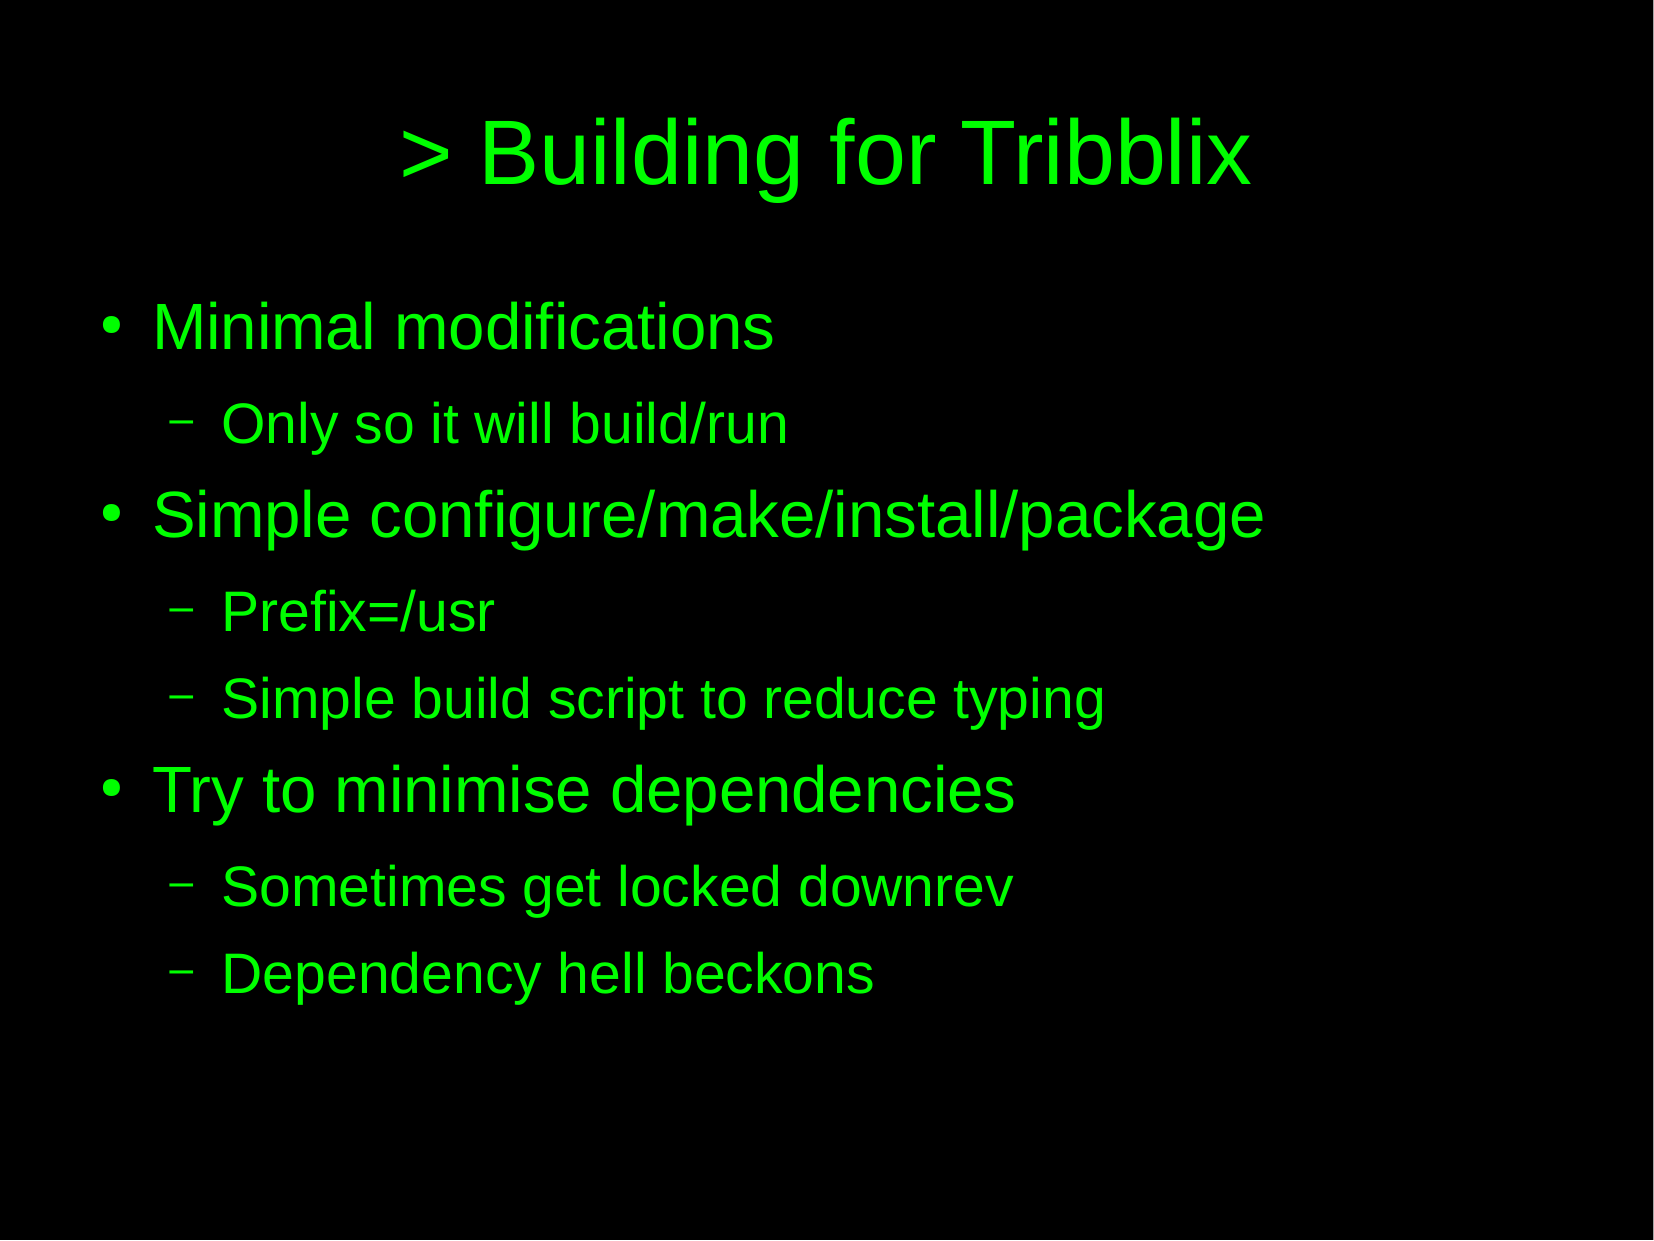

# > Building for Tribblix
Minimal modifications
Only so it will build/run
Simple configure/make/install/package
Prefix=/usr
Simple build script to reduce typing
Try to minimise dependencies
Sometimes get locked downrev
Dependency hell beckons